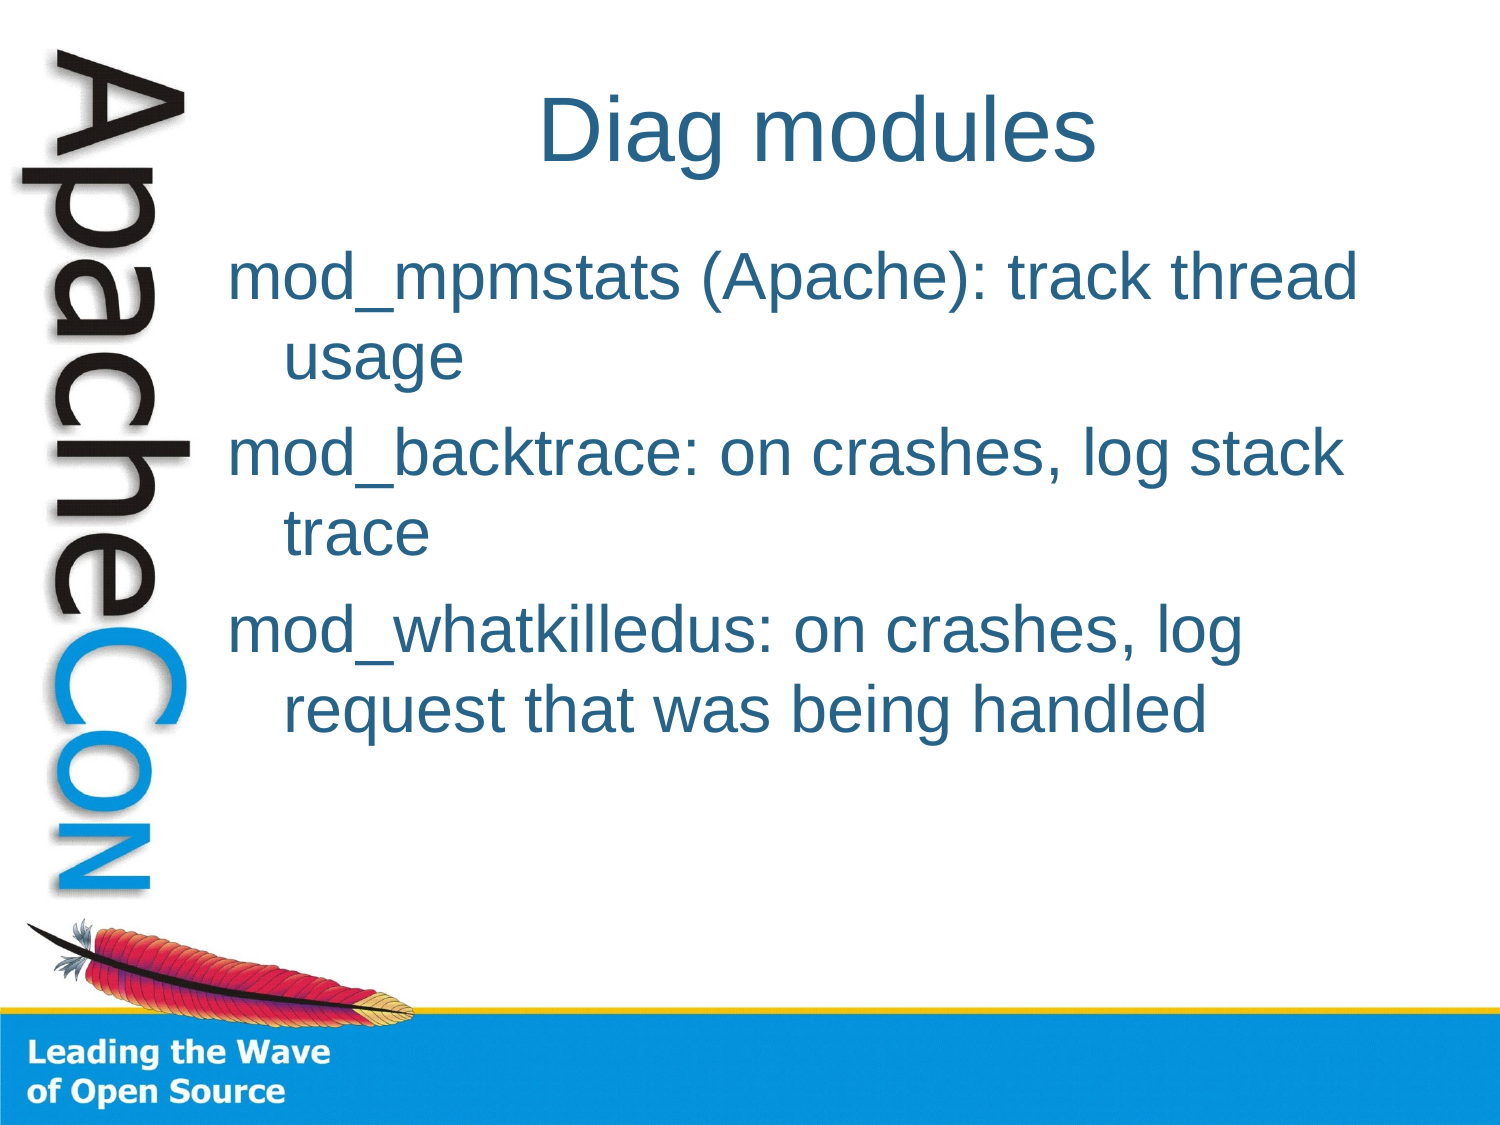

# Diag modules
mod_mpmstats (Apache): track thread usage
mod_backtrace: on crashes, log stack trace
mod_whatkilledus: on crashes, log request that was being handled